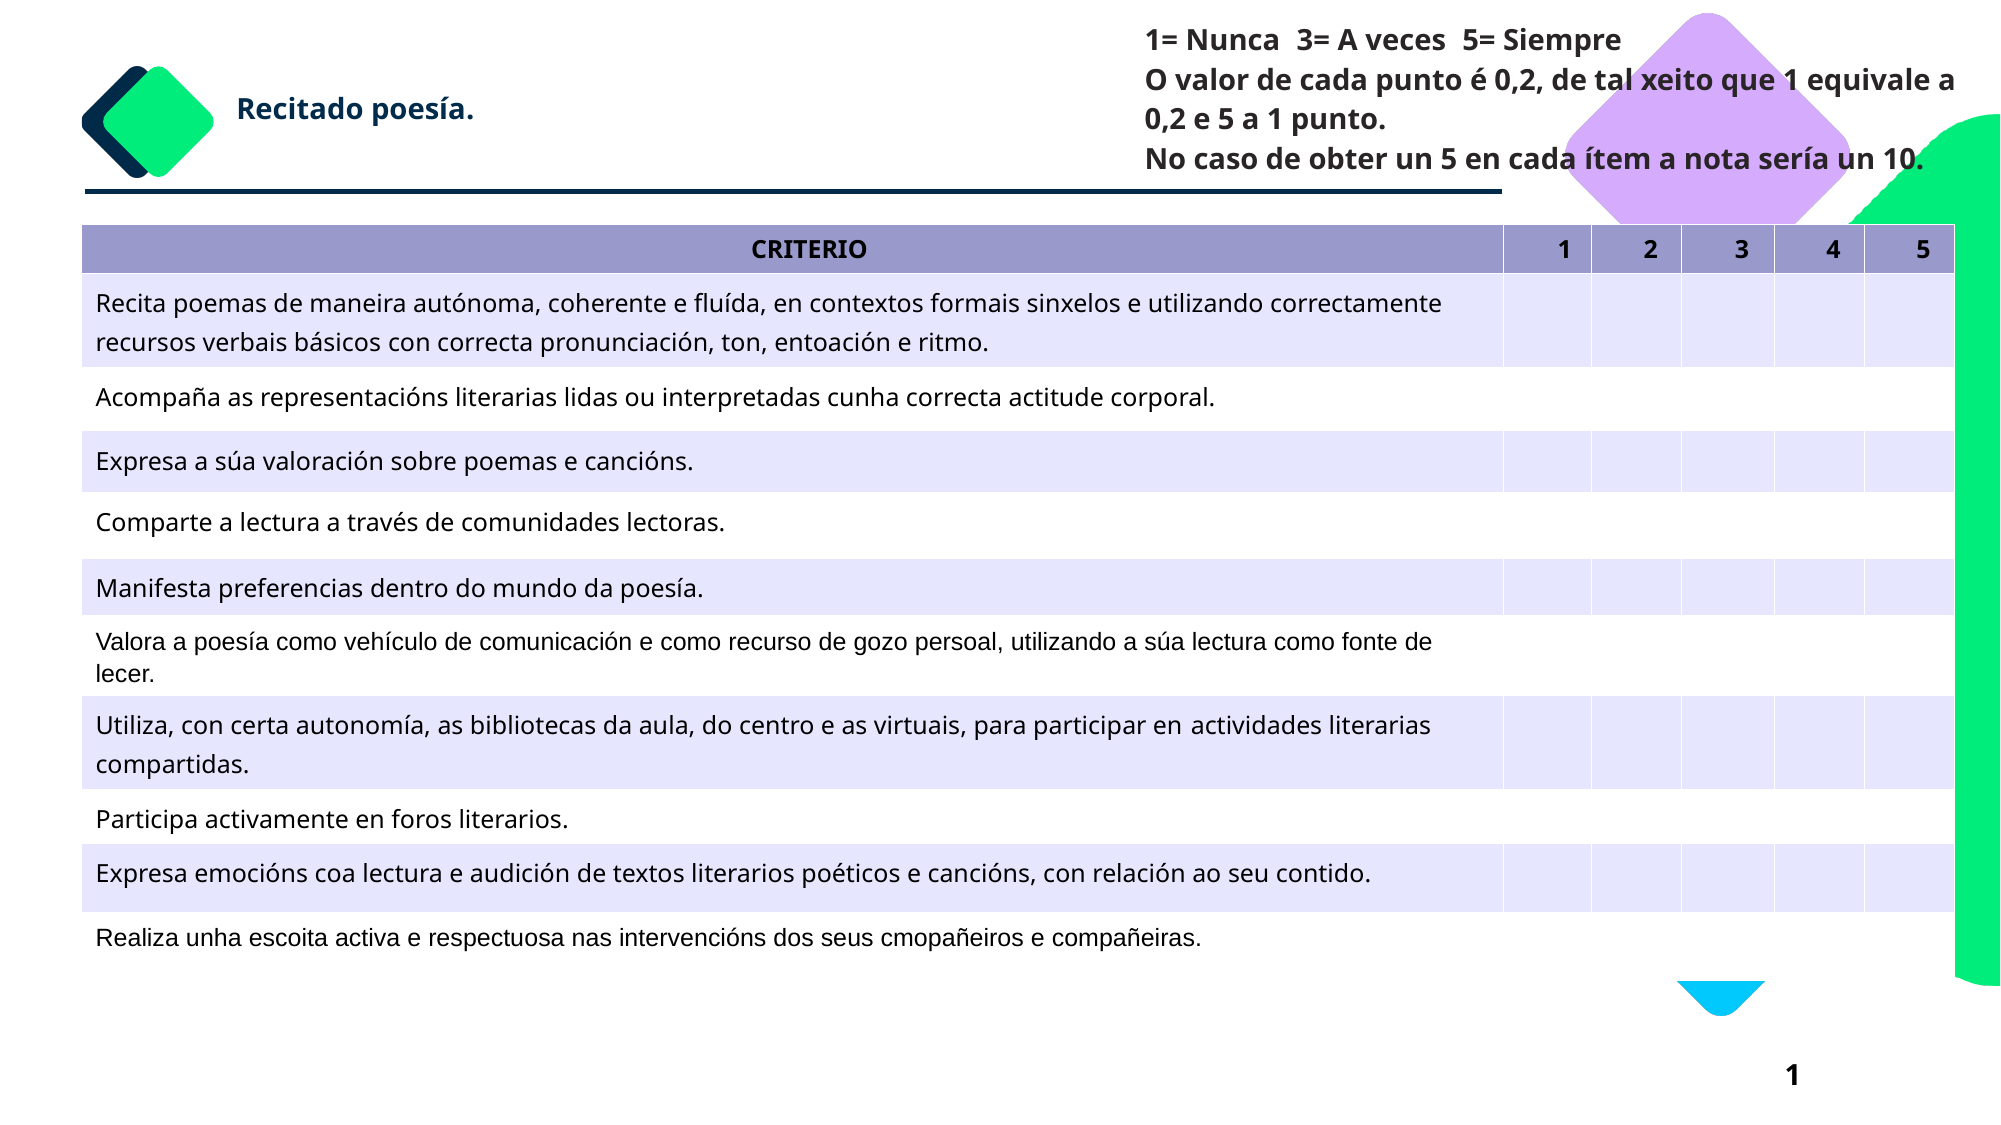

1= Nunca 3= A veces 5= Siempre
O valor de cada punto é 0,2, de tal xeito que 1 equivale a 0,2 e 5 a 1 punto.
No caso de obter un 5 en cada ítem a nota sería un 10.
# Recitado poesía.
| CRITERIO | 1 | 2 | 3 | 4 | 5 |
| --- | --- | --- | --- | --- | --- |
| Recita poemas de maneira autónoma, coherente e fluída, en contextos formais sinxelos e utilizando correctamente recursos verbais básicos con correcta pronunciación, ton, entoación e ritmo. | | | | | |
| Acompaña as representacións literarias lidas ou interpretadas cunha correcta actitude corporal. | | | | | |
| Expresa a súa valoración sobre poemas e cancións. | | | | | |
| Comparte a lectura a través de comunidades lectoras. | | | | | |
| Manifesta preferencias dentro do mundo da poesía. | | | | | |
| Valora a poesía como vehículo de comunicación e como recurso de gozo persoal, utilizando a súa lectura como fonte de lecer. | | | | | |
| Utiliza, con certa autonomía, as bibliotecas da aula, do centro e as virtuais, para participar en actividades literarias compartidas. | | | | | |
| Participa activamente en foros literarios. | | | | | |
| Expresa emocións coa lectura e audición de textos literarios poéticos e cancións, con relación ao seu contido. | | | | | |
| Realiza unha escoita activa e respectuosa nas intervencións dos seus cmopañeiros e compañeiras. | | | | | |